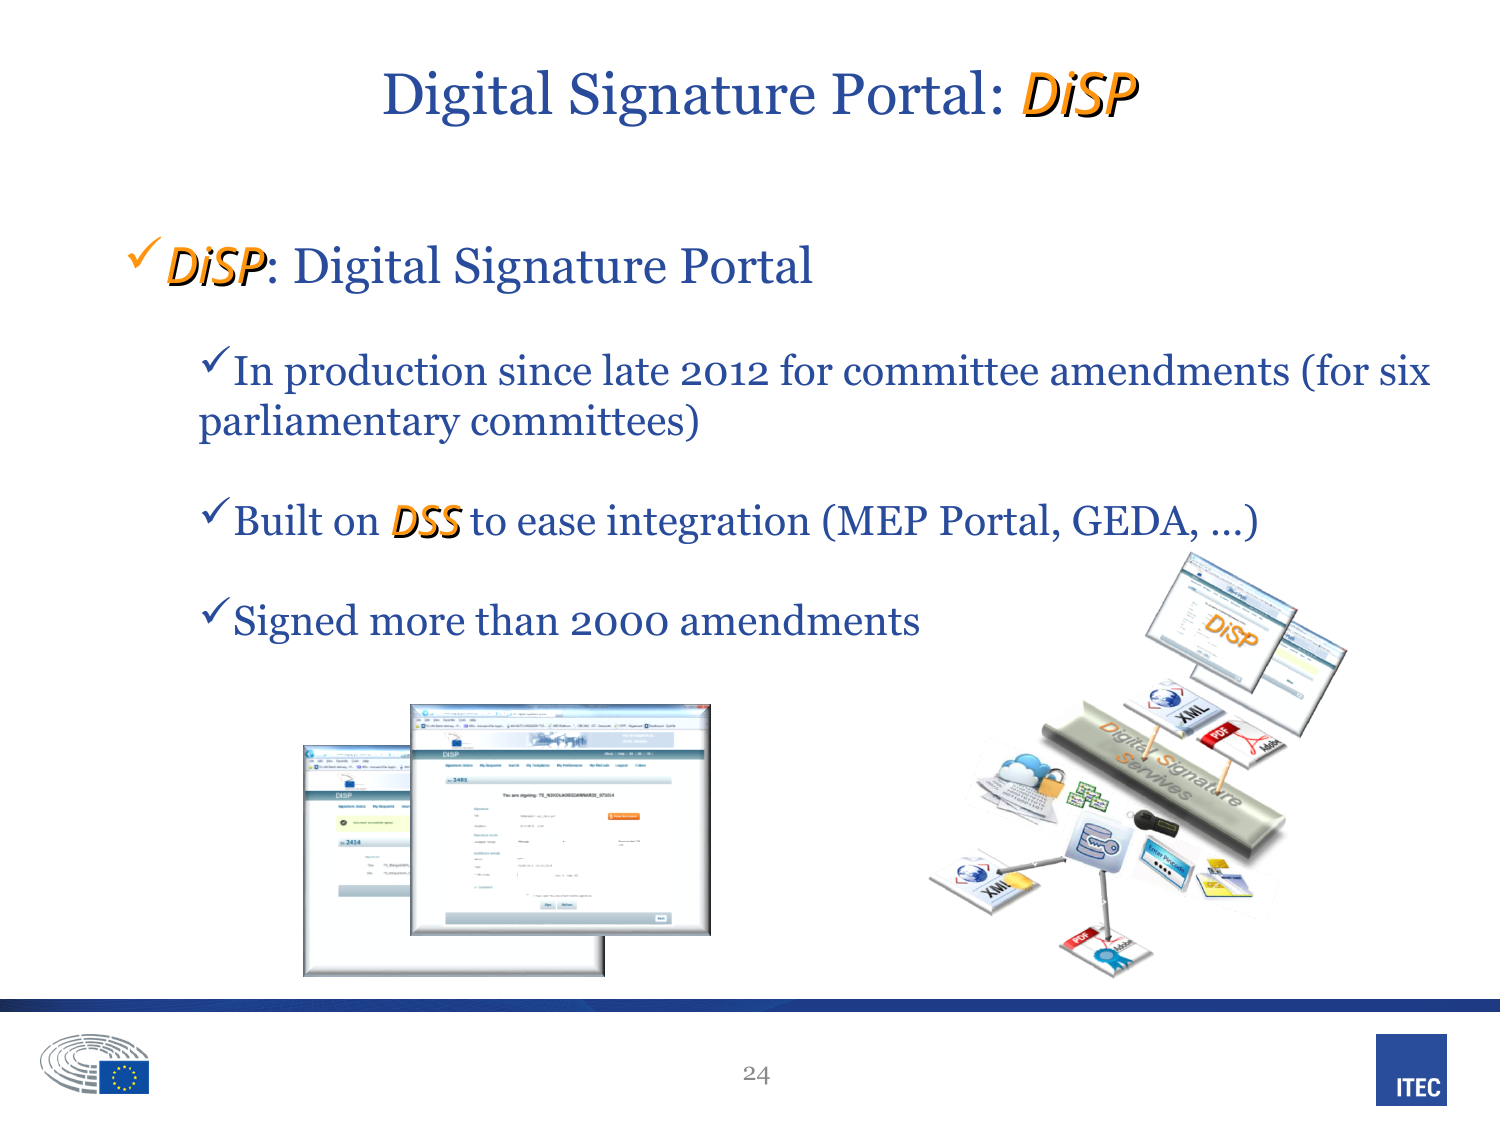

Digital Signature Portal: DiSP
DiSP: Digital Signature Portal
In production since late 2012 for committee amendments (for six parliamentary committees)
Built on DSS to ease integration (MEP Portal, GEDA, …)
Signed more than 2000 amendments